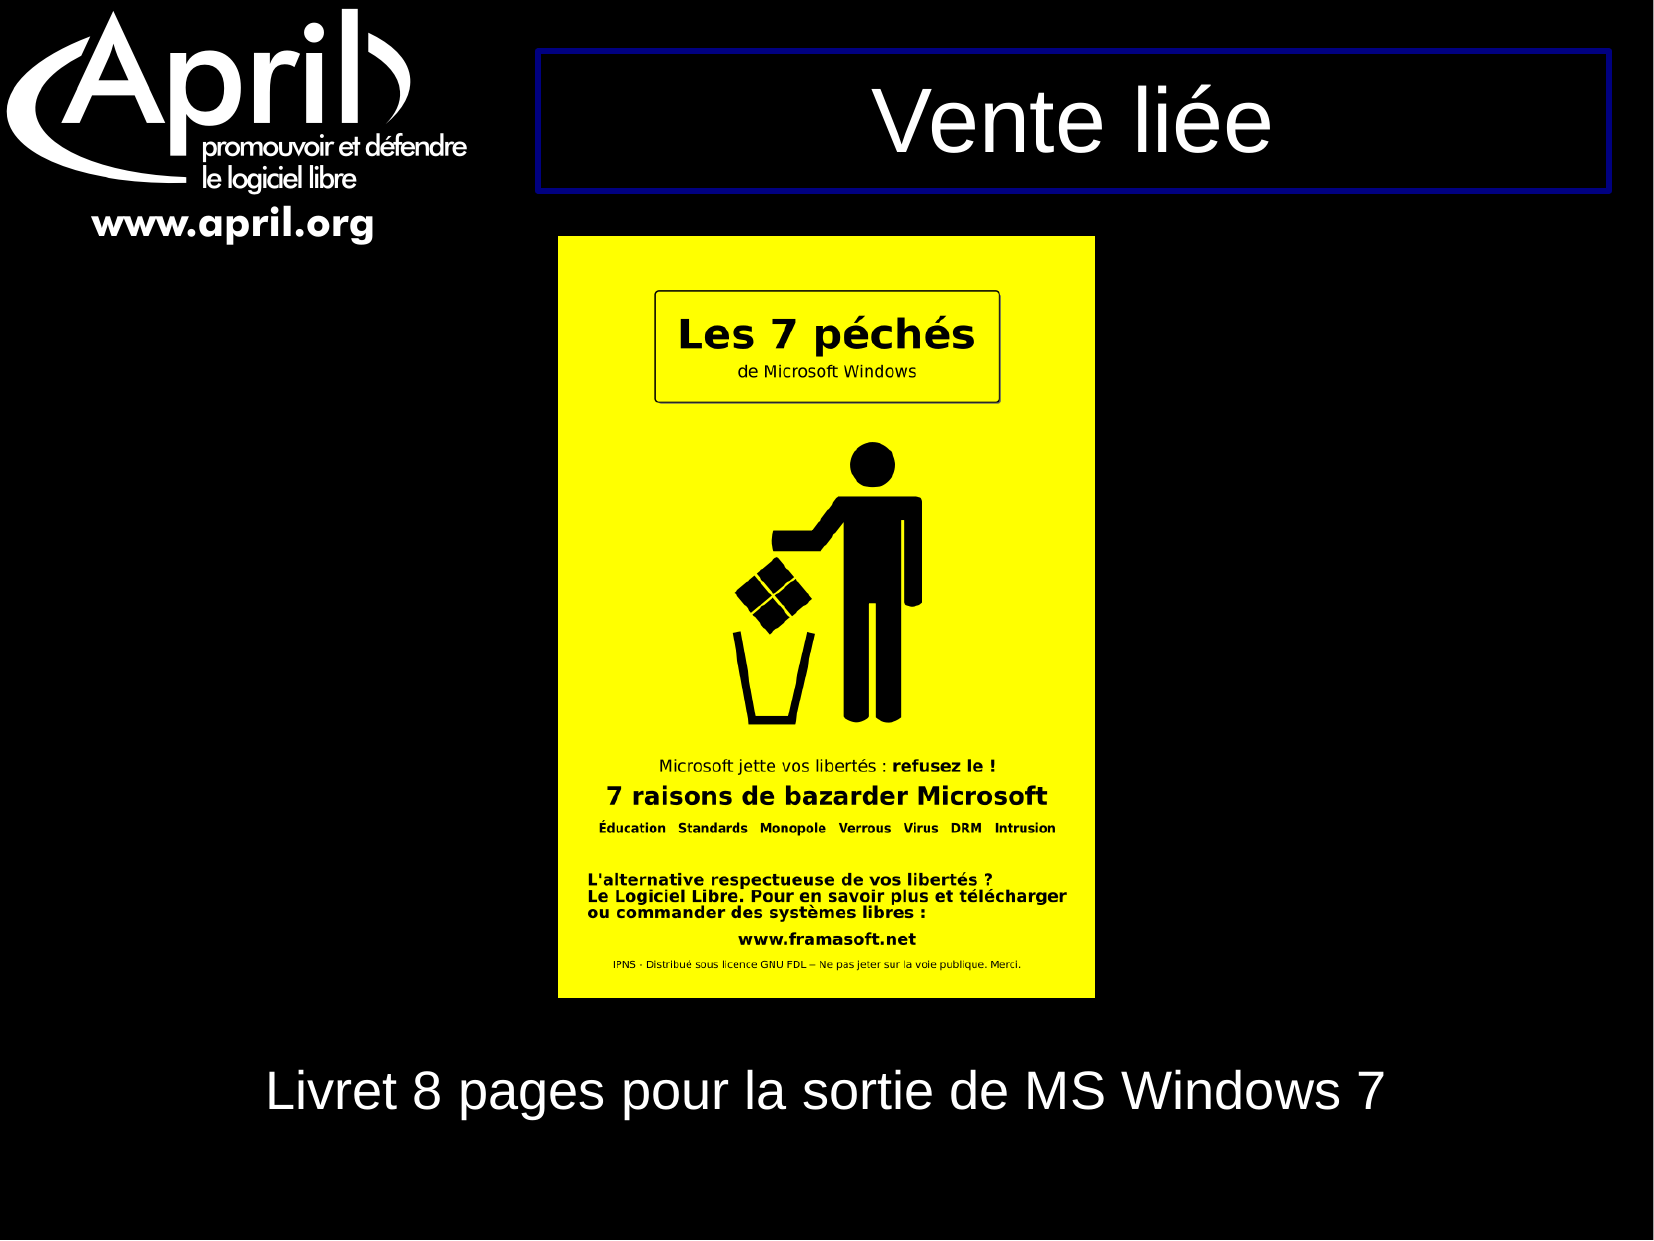

# Vente liée
Livret 8 pages pour la sortie de MS Windows 7